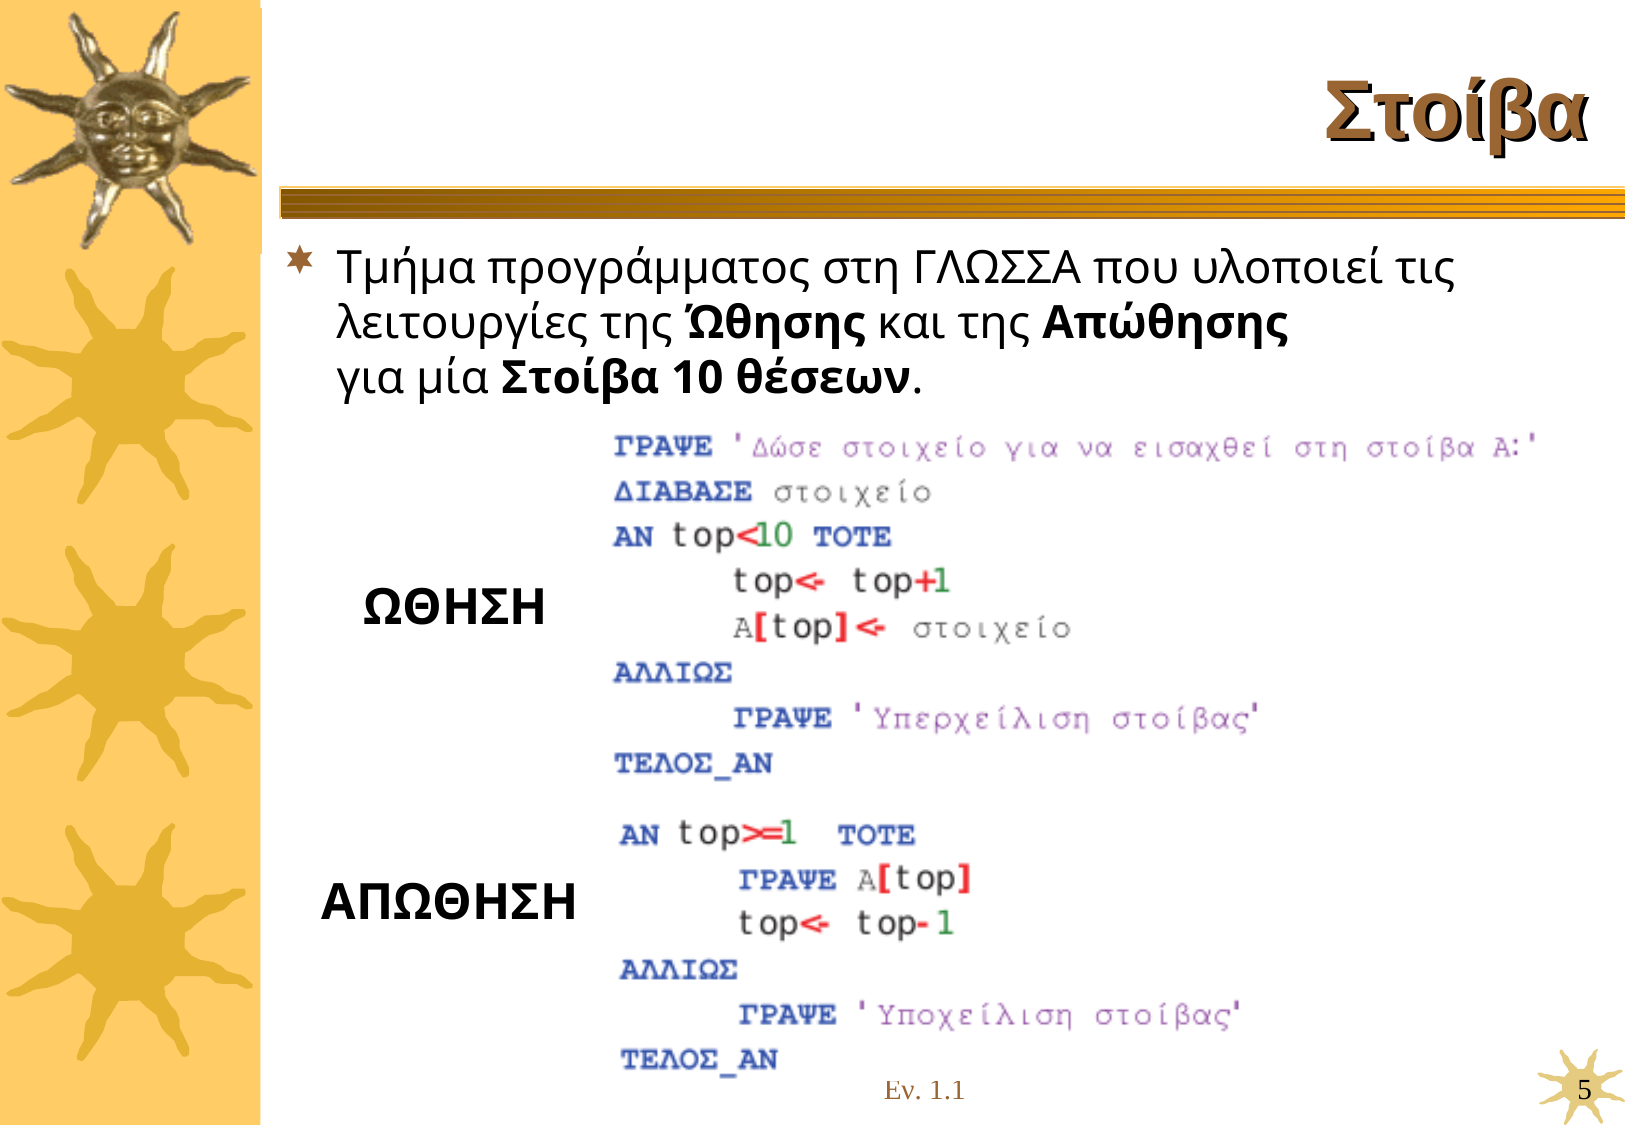

Στοίβα
Τμήμα προγράμματος στη ΓΛΩΣΣΑ που υλοποιεί τις λειτουργίες της Ώθησης και της Απώθησης
για μία Στοίβα 10 θέσεων.
ΩΘΗΣΗ
ΑΠΩΘΗΣΗ
Εν. 1.1
5